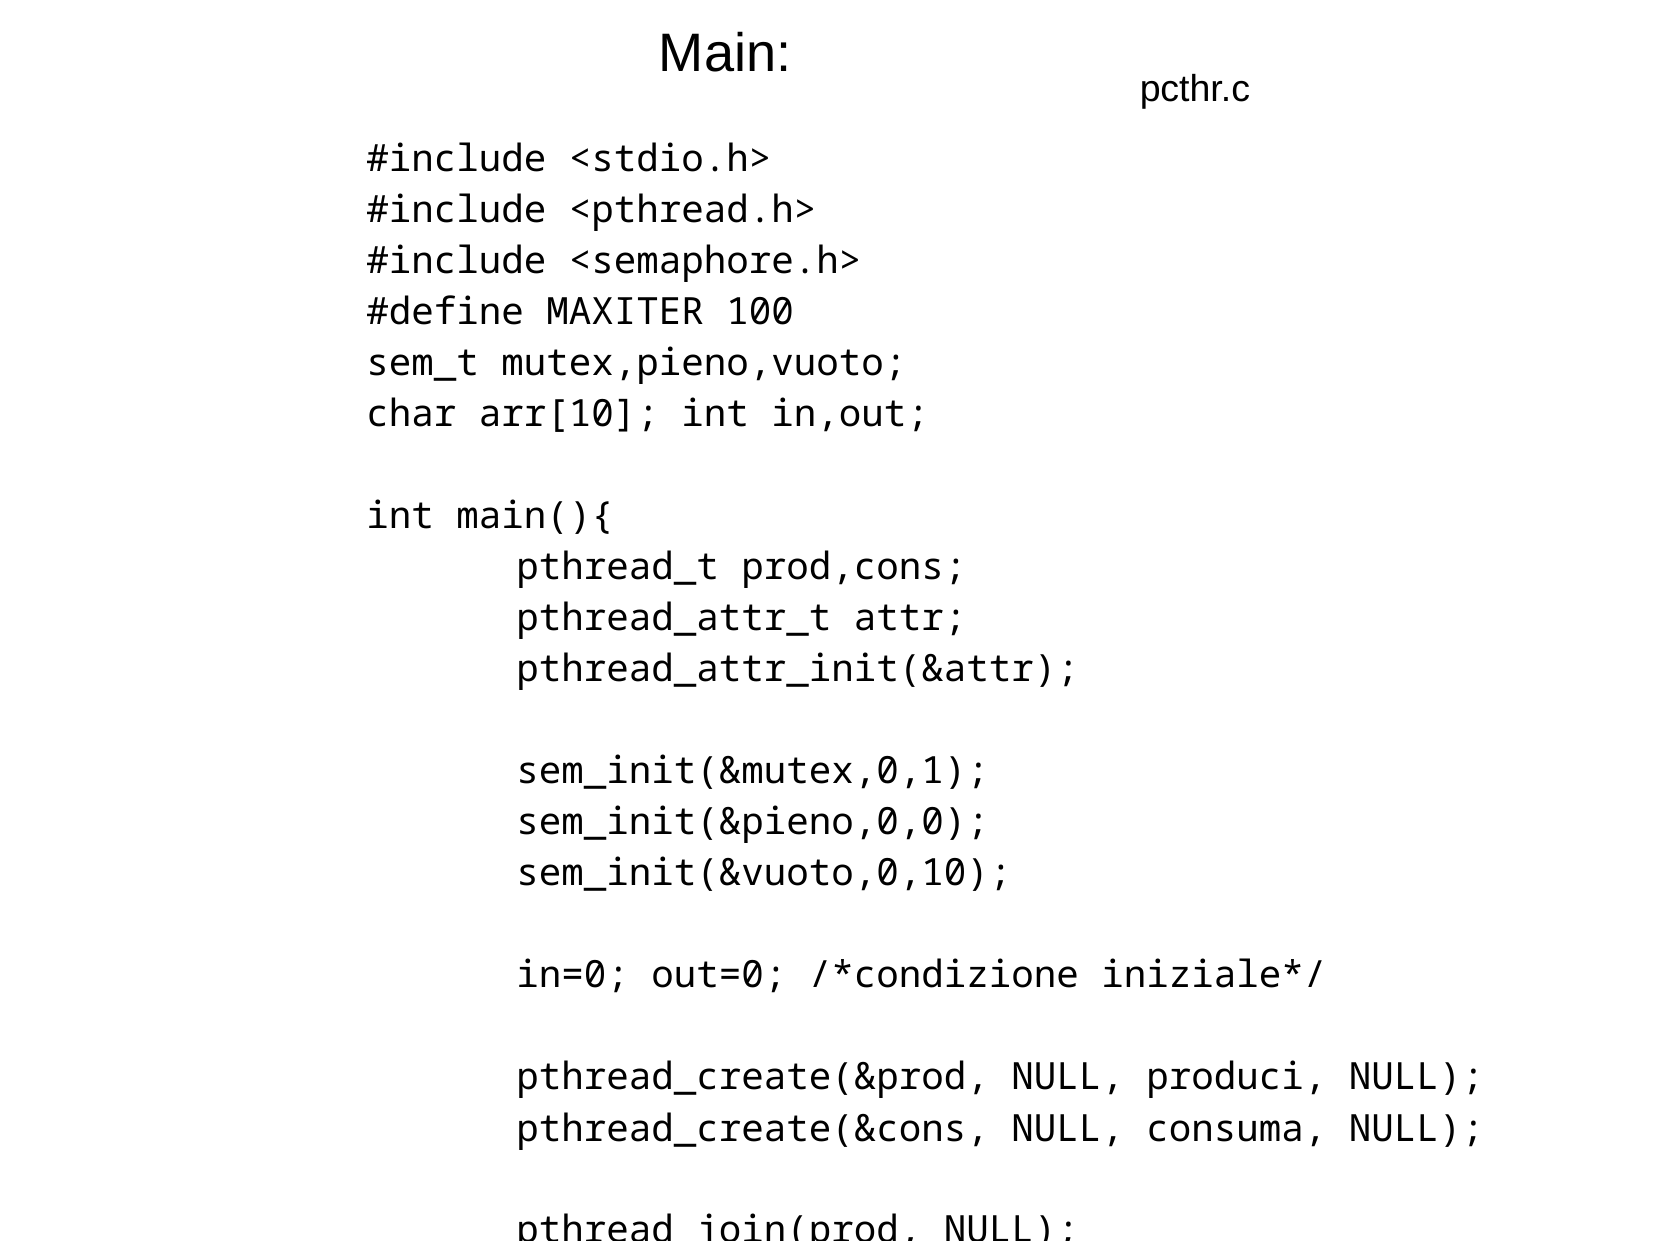

Main:
pcthr.c
#include <stdio.h>
#include <pthread.h>
#include <semaphore.h>
#define MAXITER 100
sem_t mutex,pieno,vuoto;
char arr[10]; int in,out;
int main(){
 	pthread_t prod,cons;
 	pthread_attr_t attr;
 		pthread_attr_init(&attr);
 		sem_init(&mutex,0,1);
 		sem_init(&pieno,0,0);
 		sem_init(&vuoto,0,10);
 		in=0; out=0; /*condizione iniziale*/
 		pthread_create(&prod, NULL, produci, NULL);
 		pthread_create(&cons, NULL, consuma, NULL);
 		pthread_join(prod, NULL);
 		pthread_join(cons, NULL);
 		return 0;
}